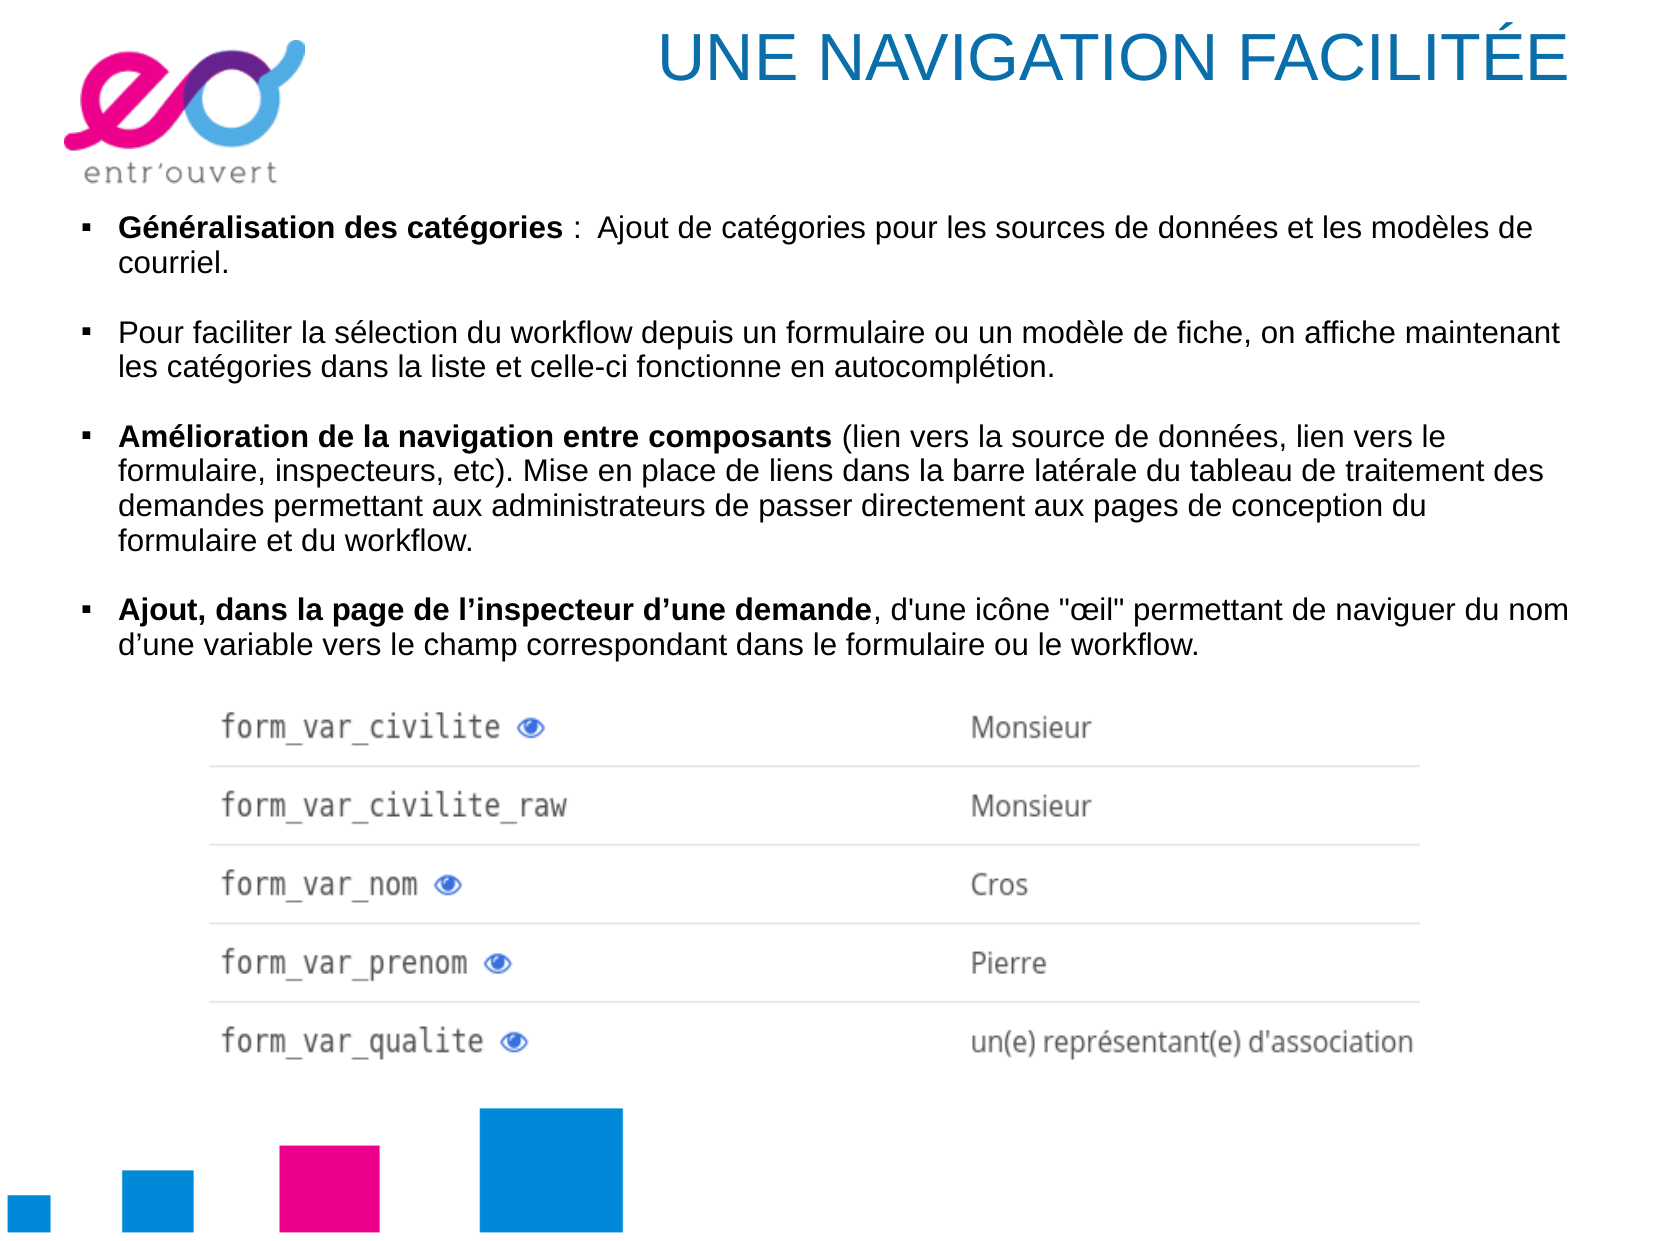

# Une navigation Facilitée
Généralisation des catégories : Ajout de catégories pour les sources de données et les modèles de courriel.
Pour faciliter la sélection du workflow depuis un formulaire ou un modèle de fiche, on affiche maintenant les catégories dans la liste et celle-ci fonctionne en autocomplétion.
Amélioration de la navigation entre composants (lien vers la source de données, lien vers le formulaire, inspecteurs, etc). Mise en place de liens dans la barre latérale du tableau de traitement des demandes permettant aux administrateurs de passer directement aux pages de conception du formulaire et du workflow.
Ajout, dans la page de l’inspecteur d’une demande, d'une icône "œil" permettant de naviguer du nom d’une variable vers le champ correspondant dans le formulaire ou le workflow.